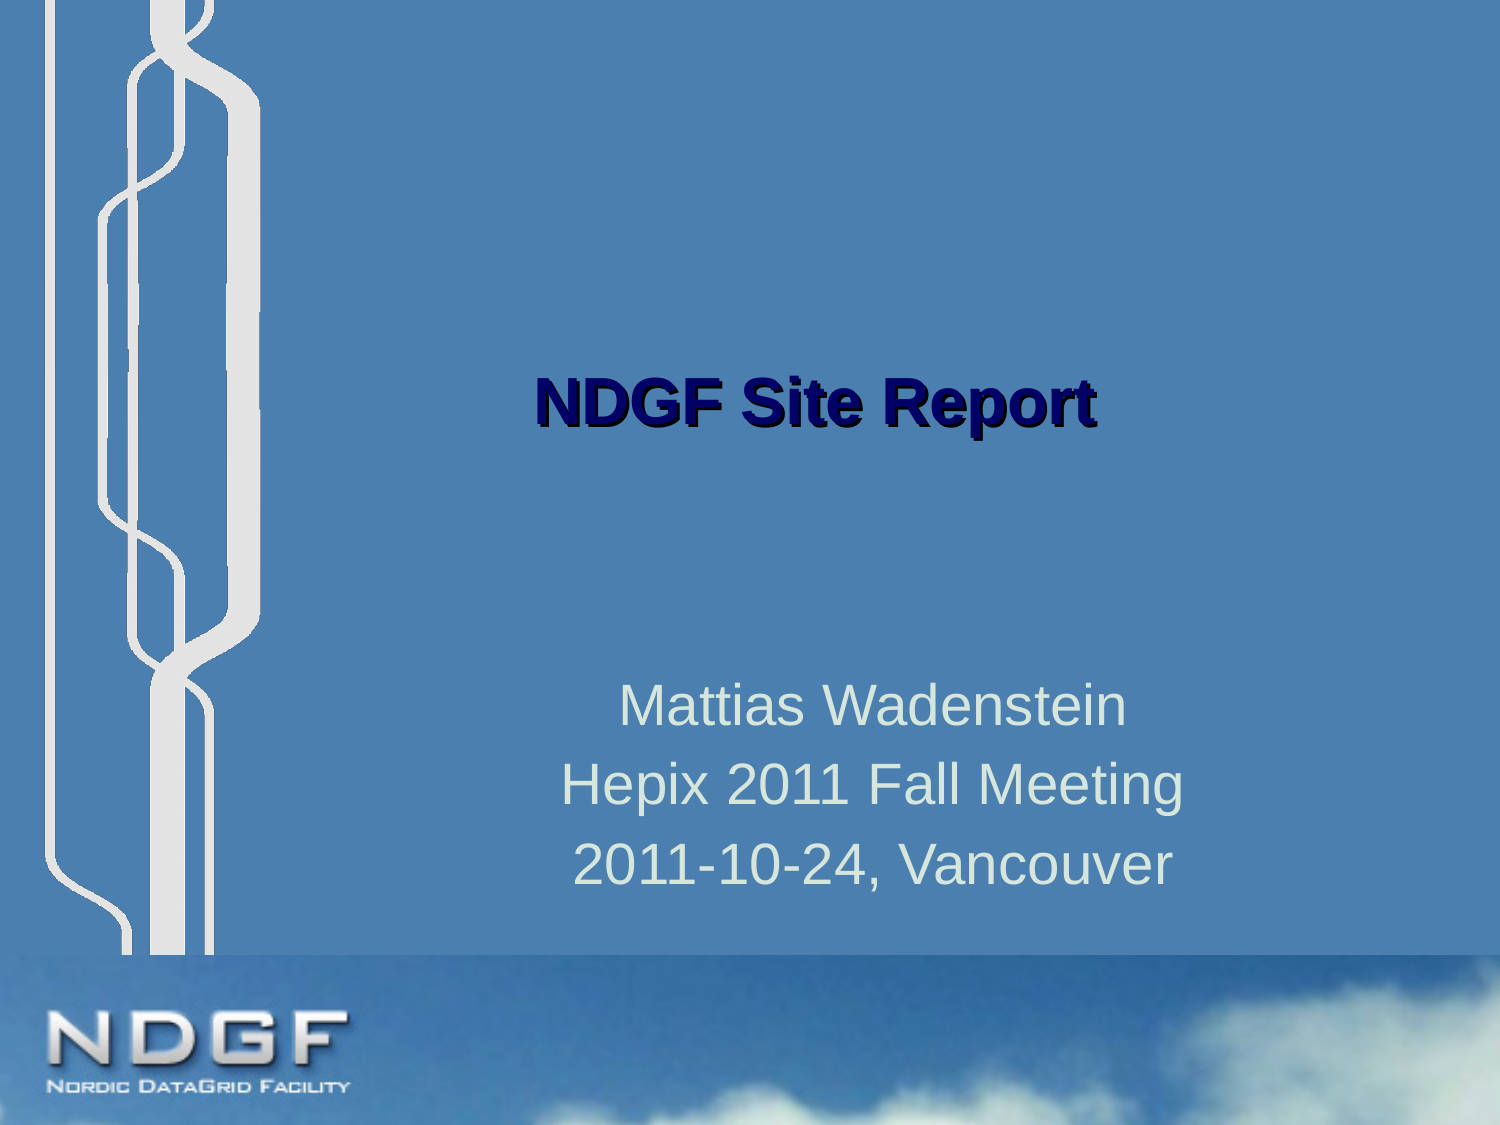

# NDGF Site Report
Mattias Wadenstein
Hepix 2011 Fall Meeting
2011-10-24, Vancouver